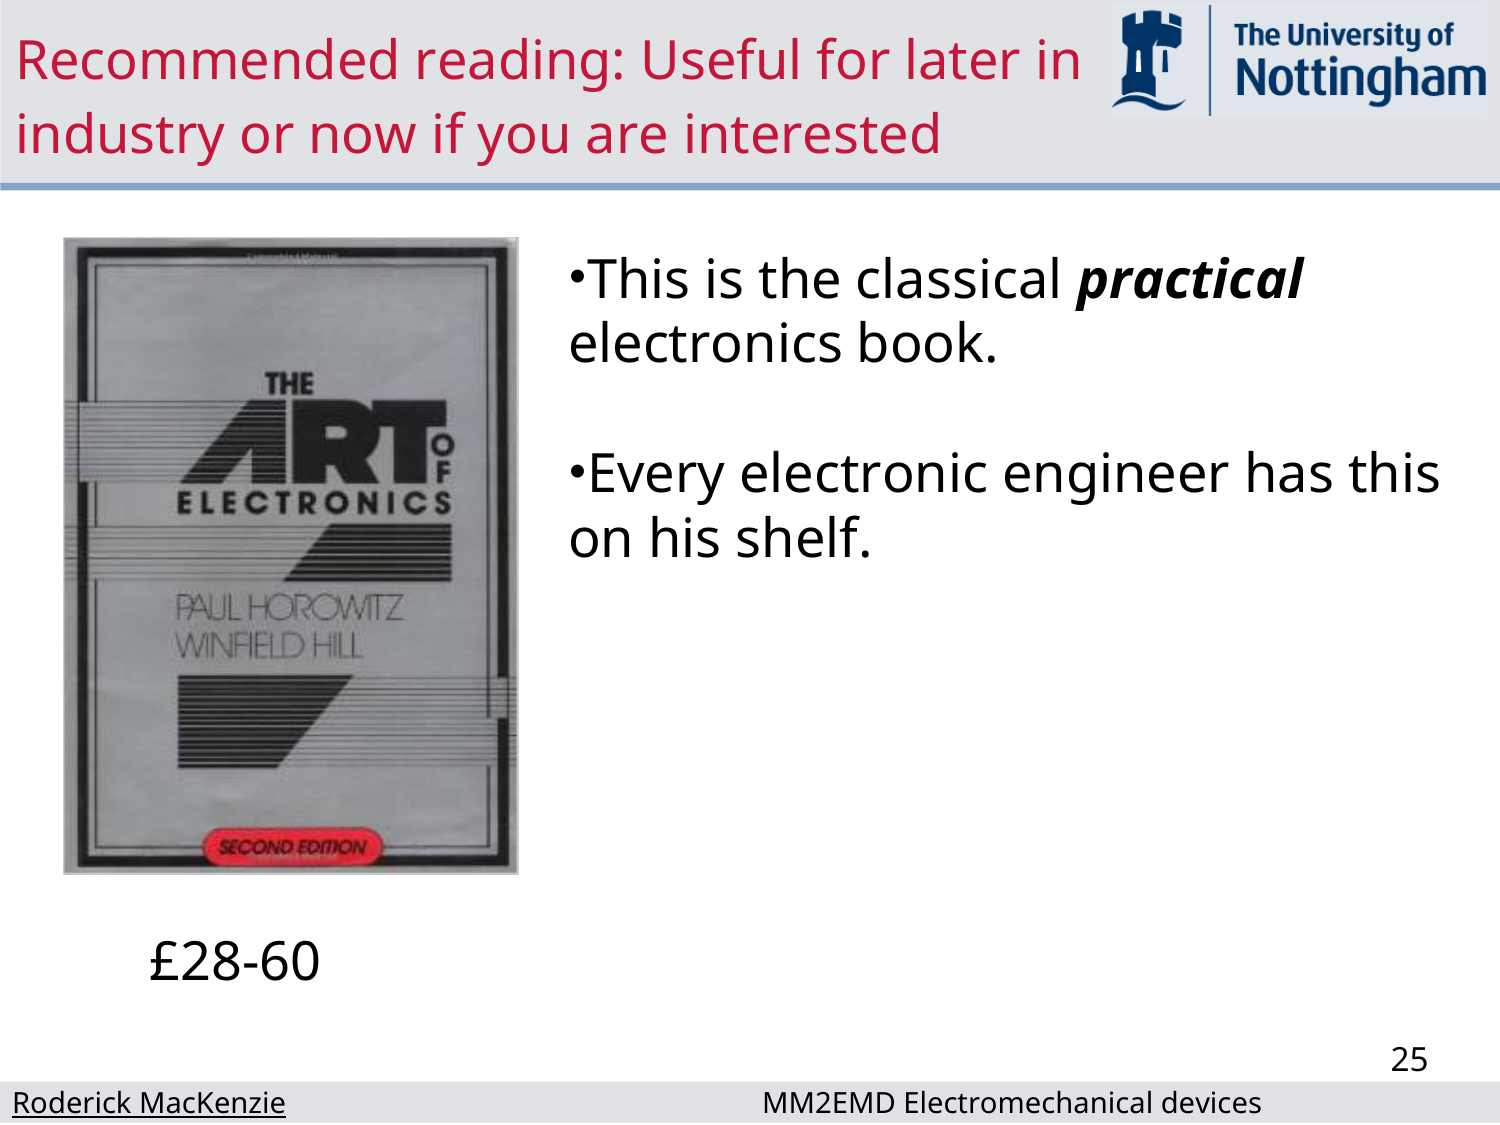

# Recommended reading: Useful for later in industry or now if you are interested
This is the classical practical electronics book.
Every electronic engineer has this on his shelf.
£28-60